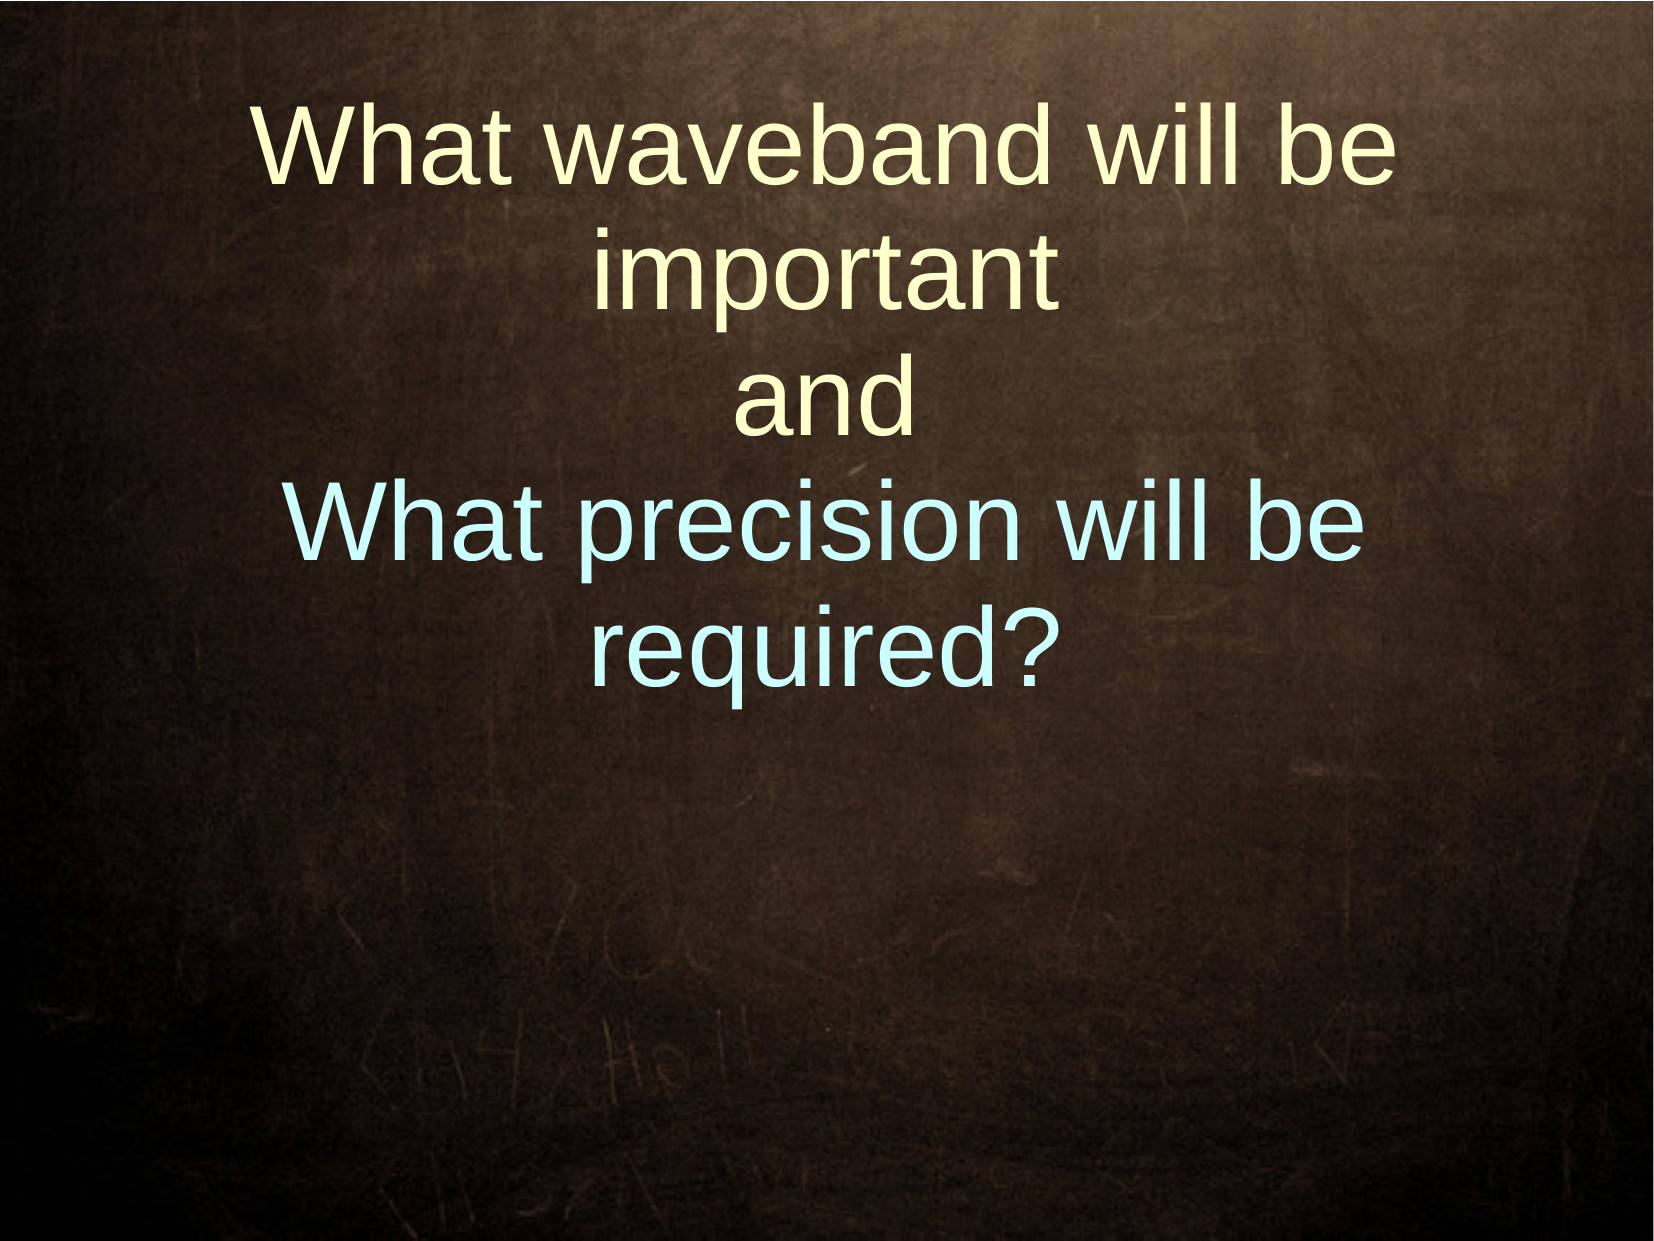

What waveband will be important
and
What precision will be required?